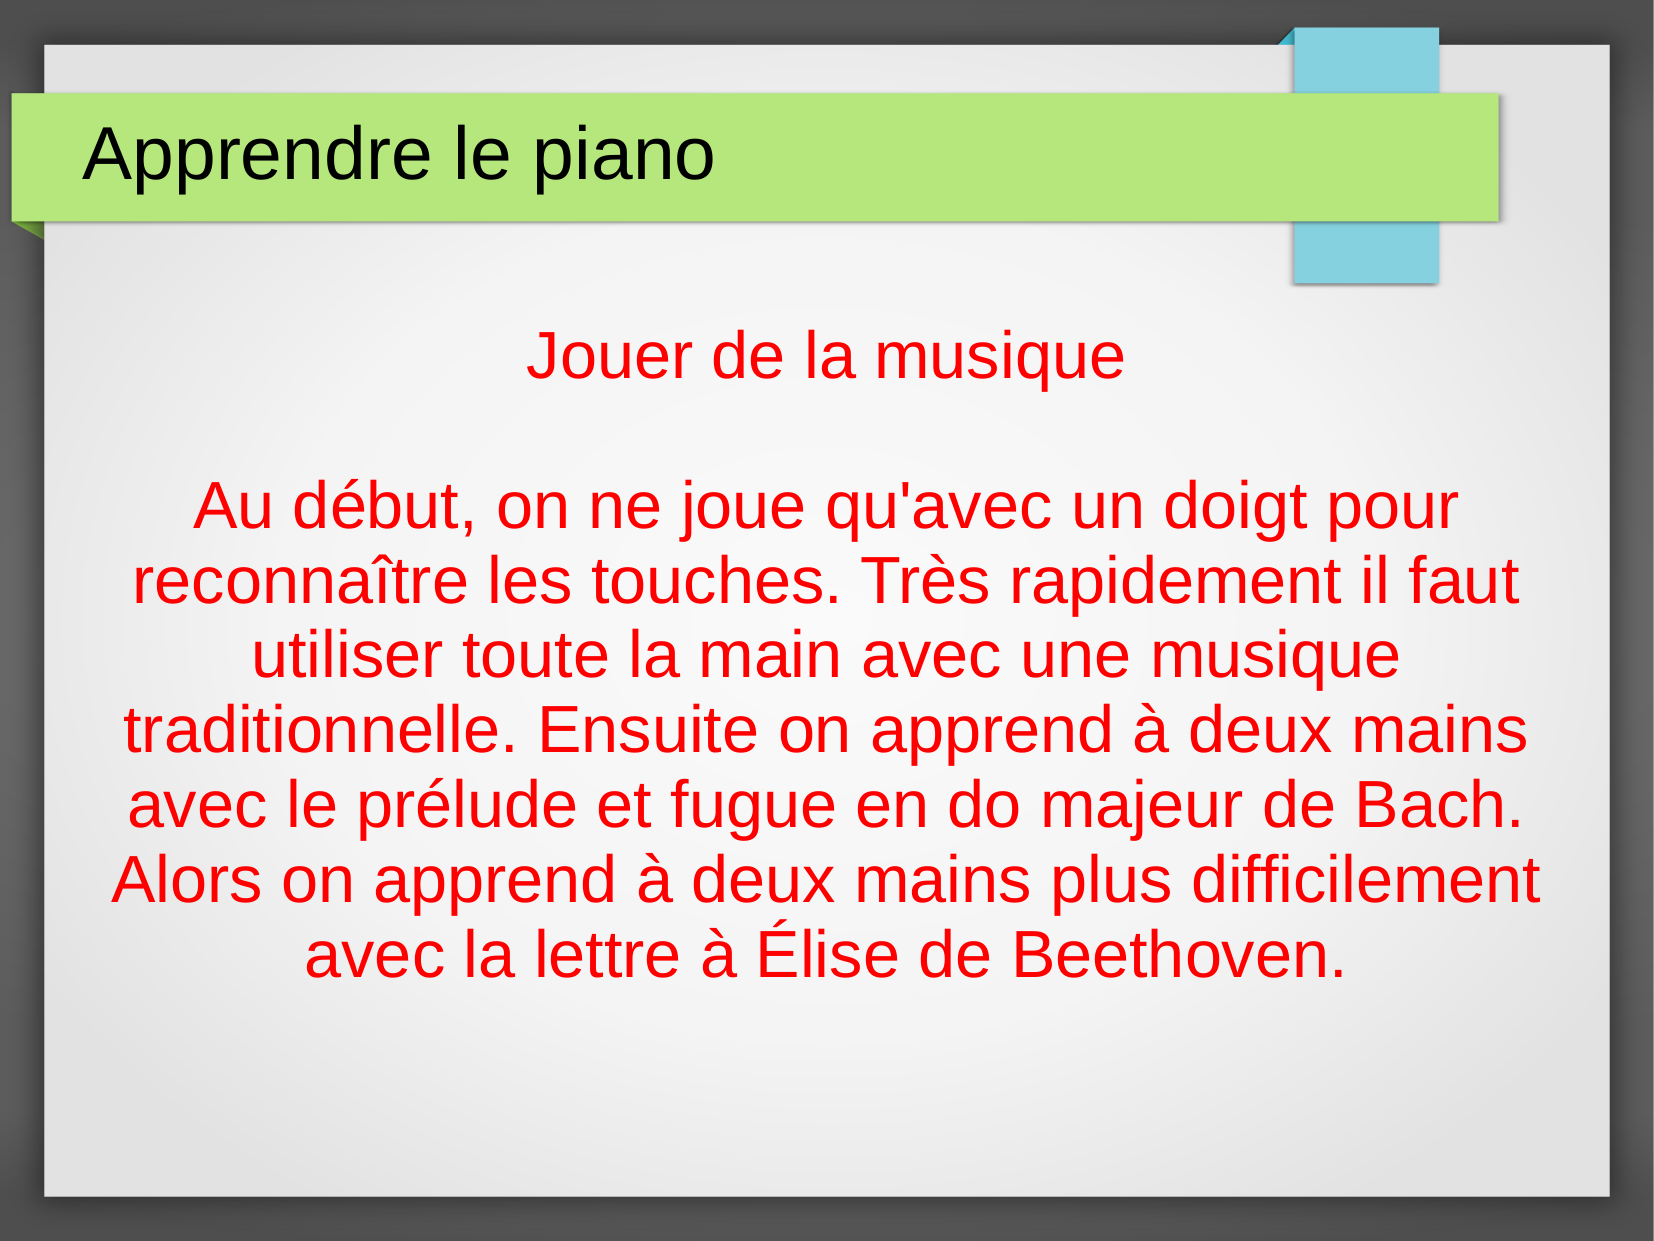

# Apprendre le piano
Jouer de la musique
Au début, on ne joue qu'avec un doigt pour reconnaître les touches. Très rapidement il faut utiliser toute la main avec une musique traditionnelle. Ensuite on apprend à deux mains avec le prélude et fugue en do majeur de Bach. Alors on apprend à deux mains plus difficilement avec la lettre à Élise de Beethoven.